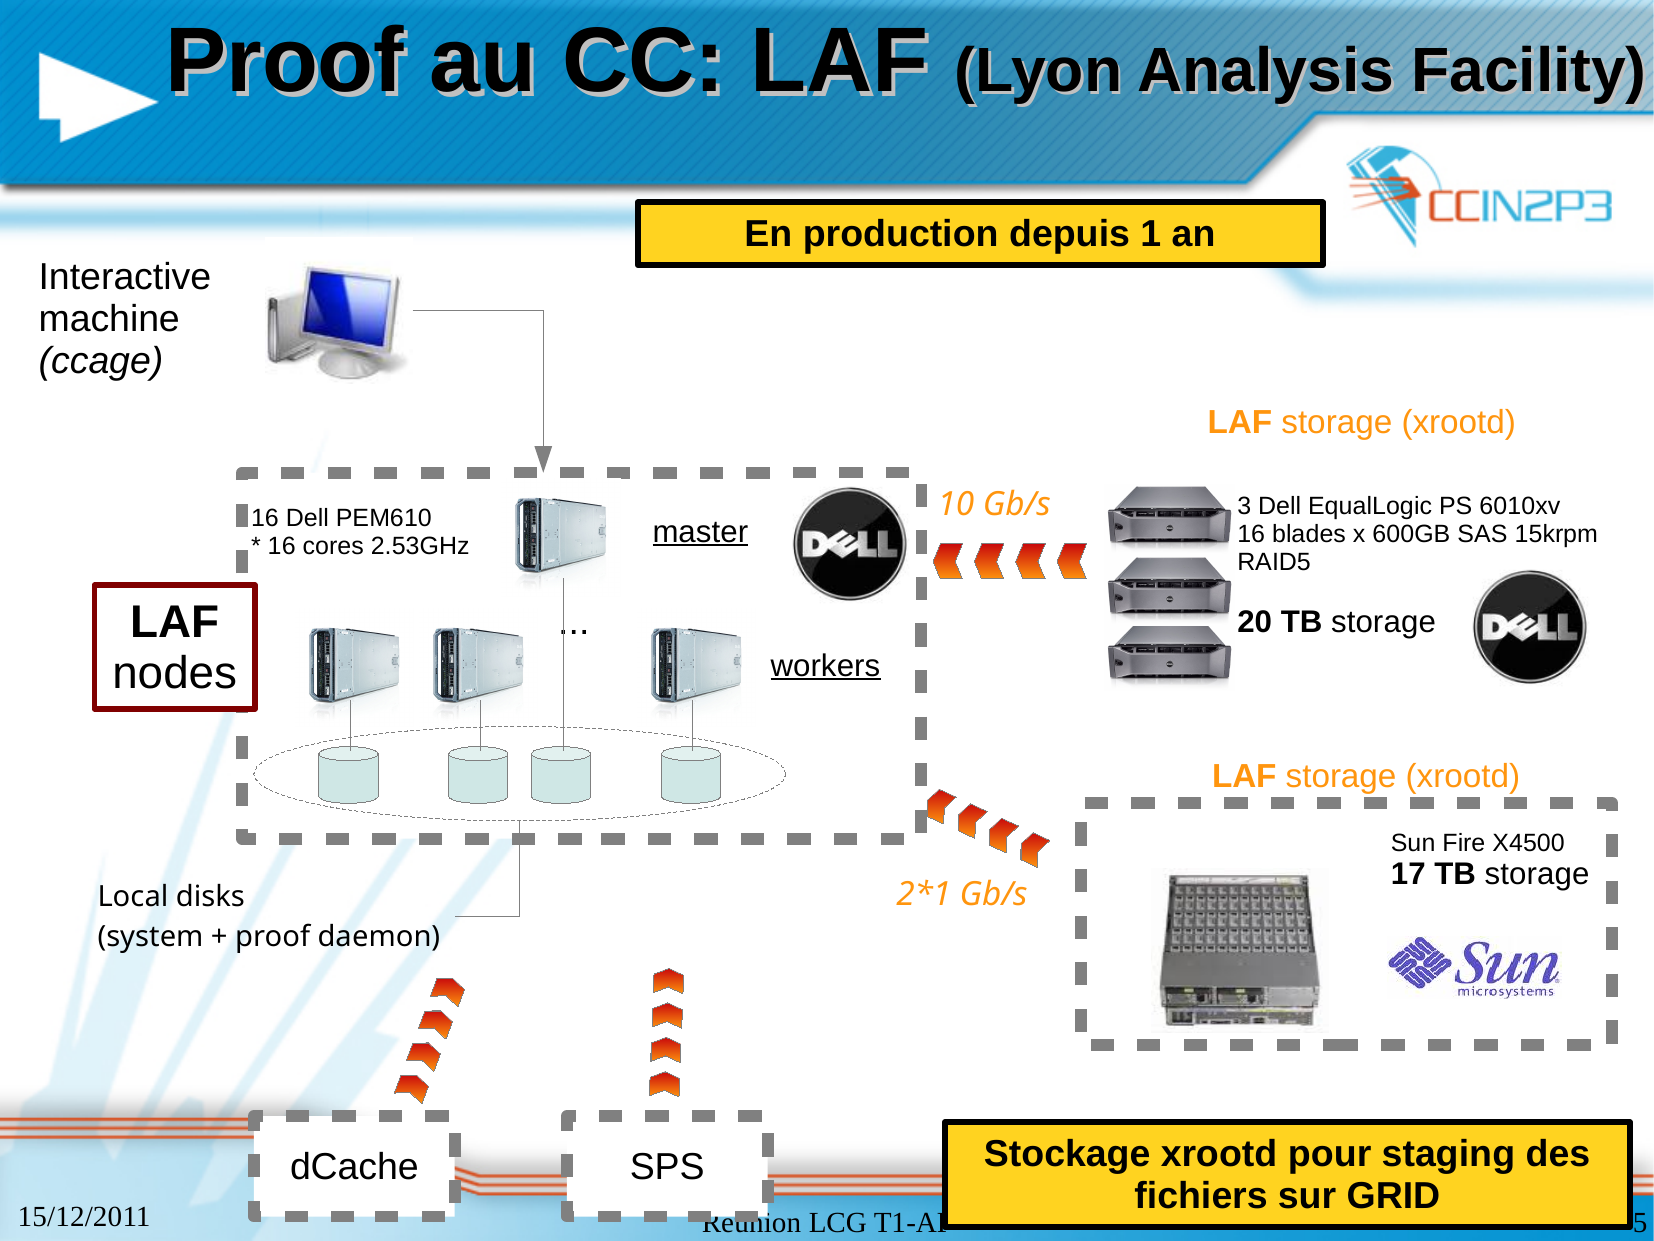

# Proof au CC: LAF (Lyon Analysis Facility)
En production depuis 1 an
Interactive
machine
(ccage)
LAF storage (xrootd)
16 Dell PEM610
* 16 cores 2.53GHz
master
...
workers
10 Gb/s
3 Dell EqualLogic PS 6010xv
16 blades x 600GB SAS 15krpm
RAID5
20 TB storage
LAF
nodes
LAF storage (xrootd)
Sun Fire X4500
17 TB storage
2*1 Gb/s
Local disks
(system + proof daemon)
dCache
SPS
Stockage xrootd pour staging des fichiers sur GRID
15/12/2011
Reunion LCG T1-AF
5